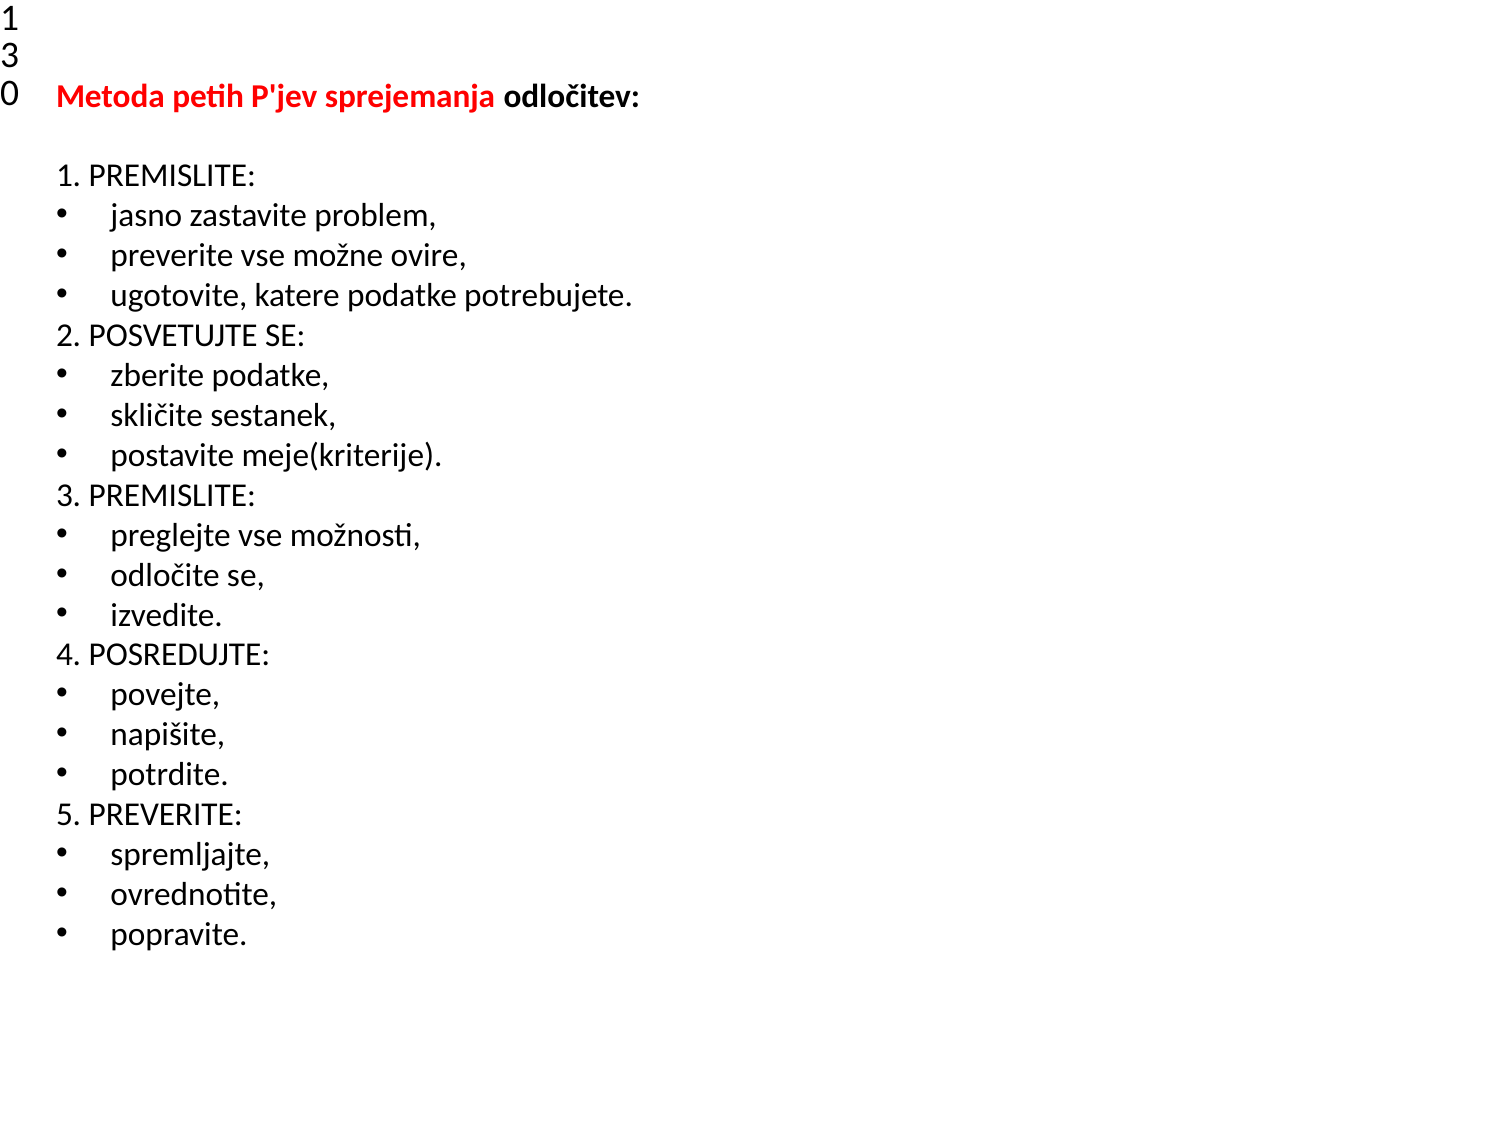

Metoda petih P'jev sprejemanja odločitev:
1. PREMISLITE:
 jasno zastavite problem,
 preverite vse možne ovire,
 ugotovite, katere podatke potrebujete.
2. POSVETUJTE SE:
 zberite podatke,
 skličite sestanek,
 postavite meje(kriterije).
3. PREMISLITE:
 preglejte vse možnosti,
 odločite se,
 izvedite.
4. POSREDUJTE:
 povejte,
 napišite,
 potrdite.
5. PREVERITE:
 spremljajte,
 ovrednotite,
 popravite.